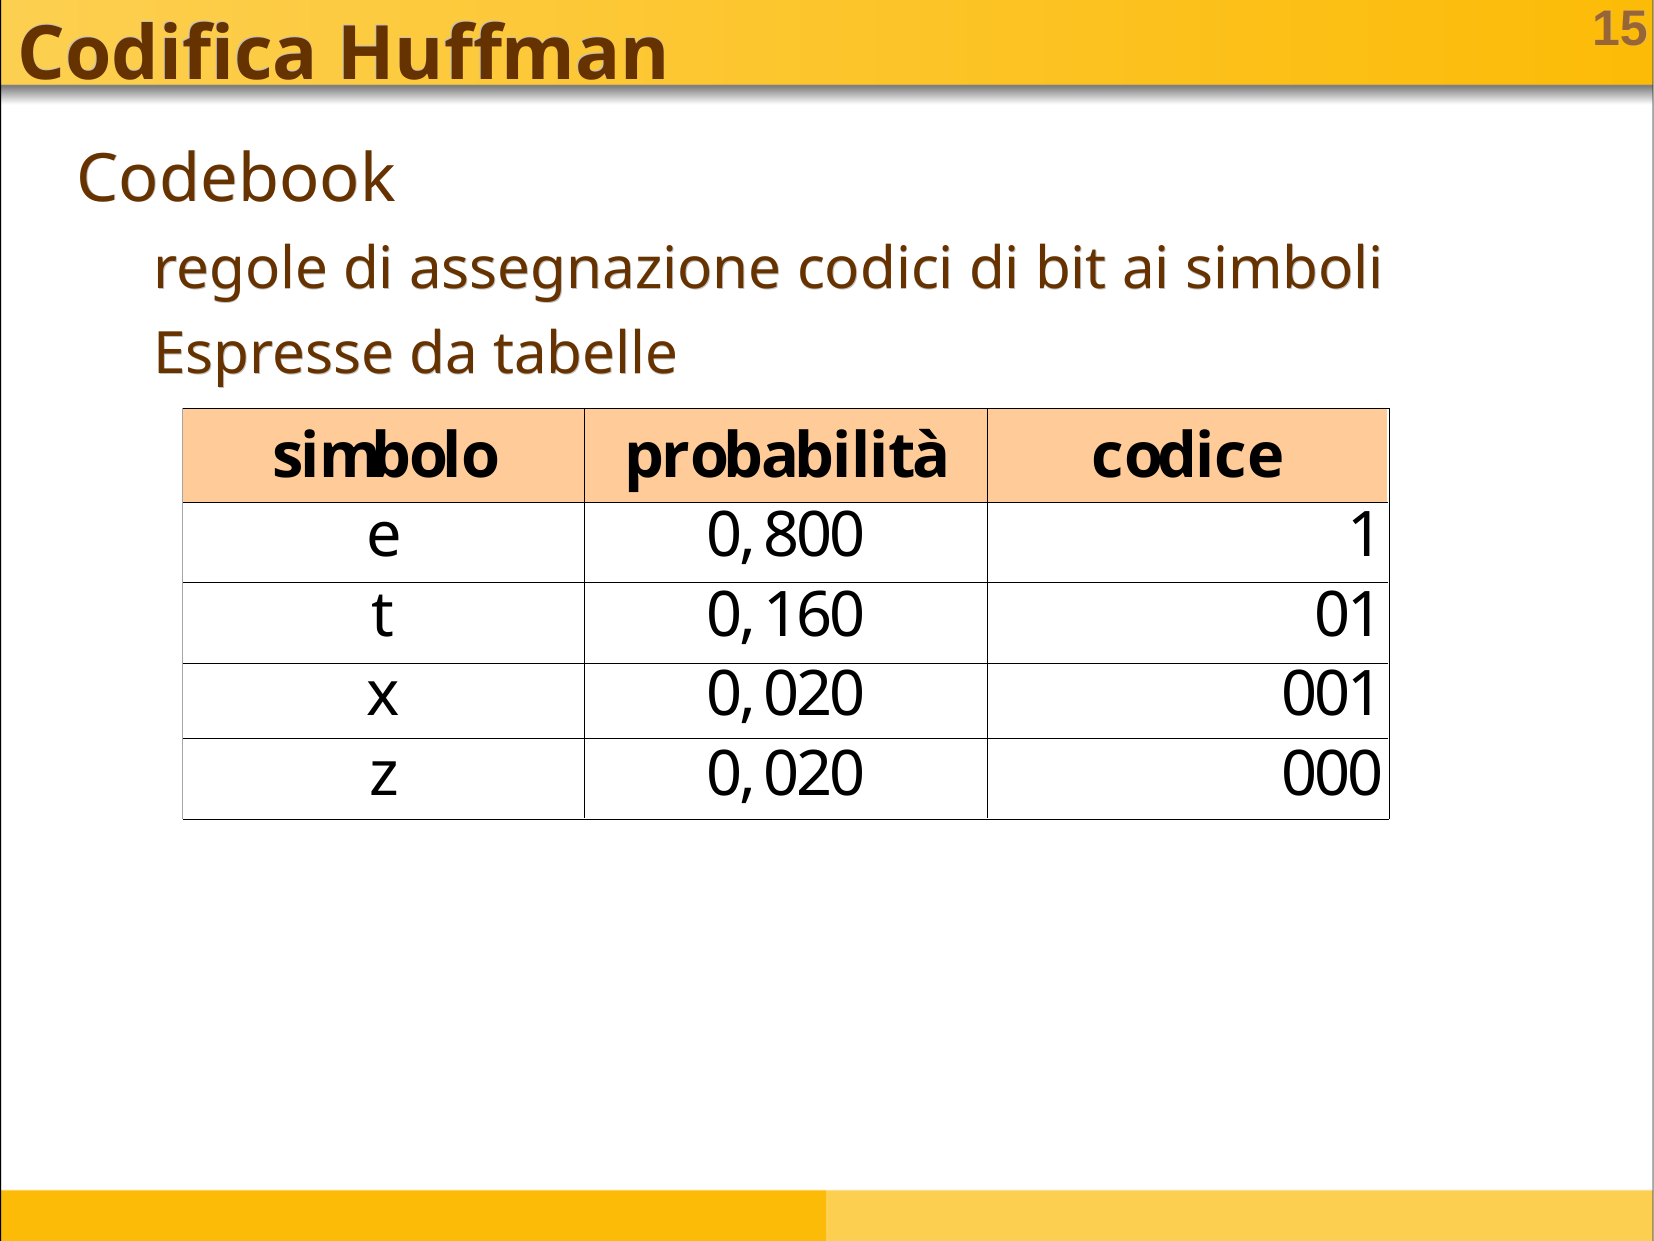

15
# Codifica Huffman
Codebook
regole di assegnazione codici di bit ai simboli
Espresse da tabelle